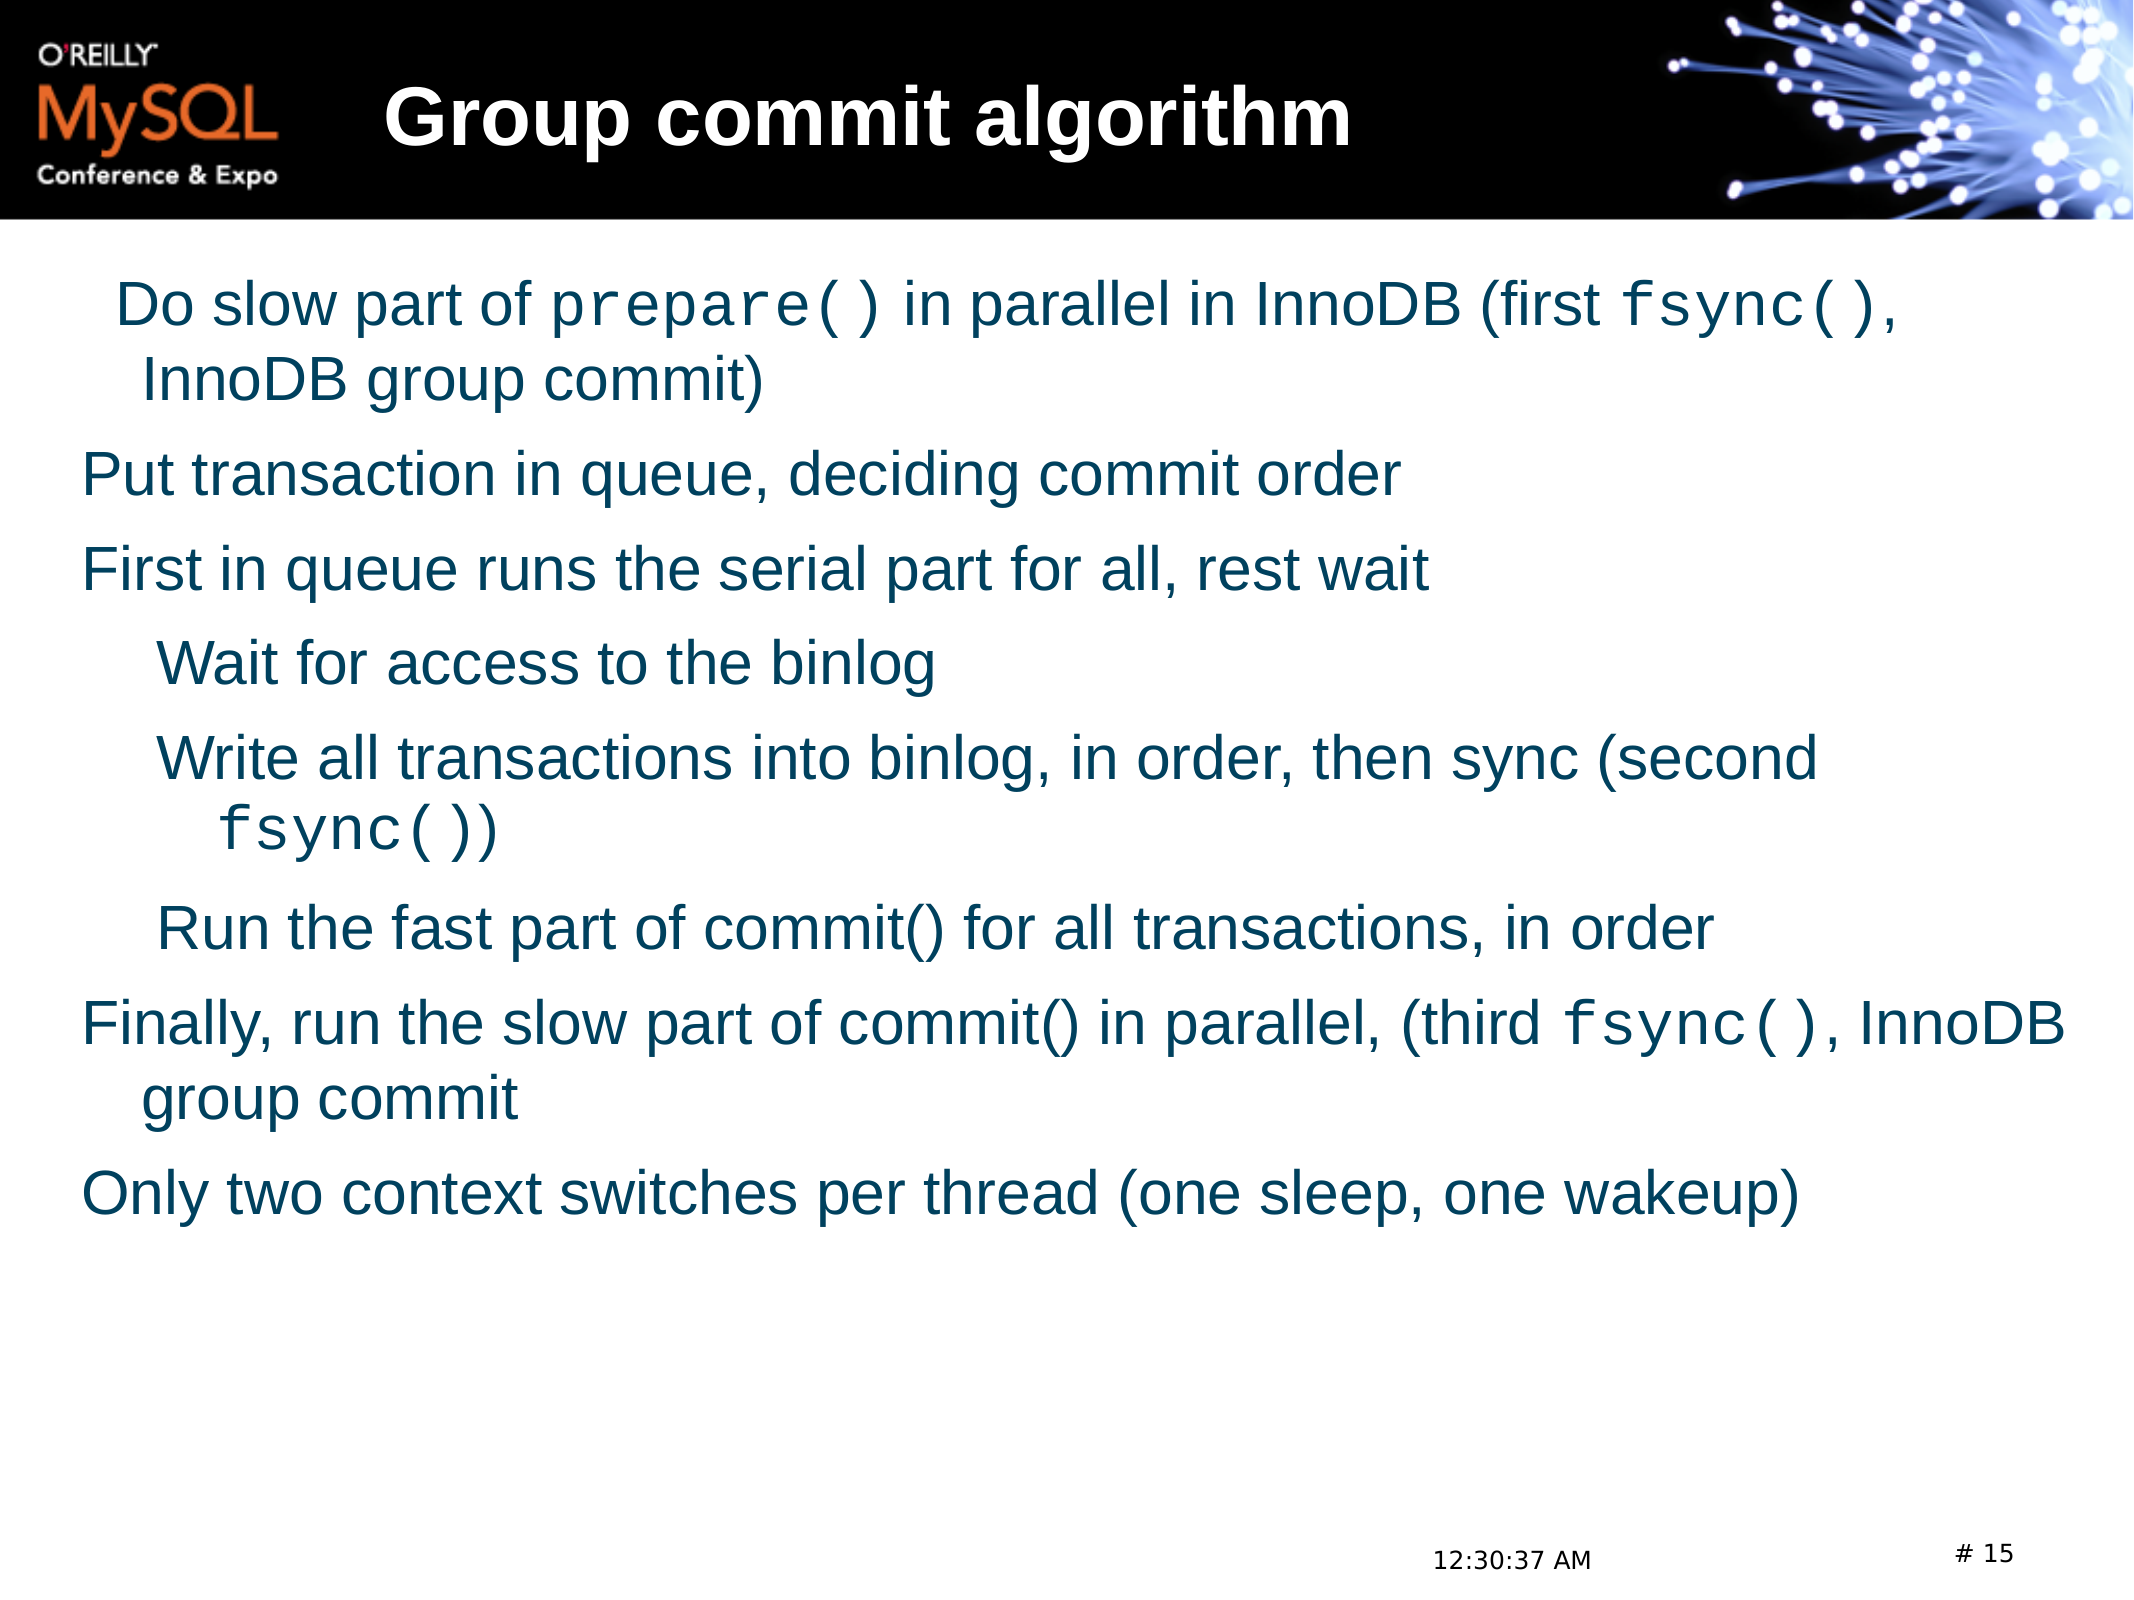

# Group commit algorithm
 Do slow part of prepare() in parallel in InnoDB (first fsync(), InnoDB group commit)
Put transaction in queue, deciding commit order
First in queue runs the serial part for all, rest wait
Wait for access to the binlog
Write all transactions into binlog, in order, then sync (second fsync())
Run the fast part of commit() for all transactions, in order
Finally, run the slow part of commit() in parallel, (third fsync(), InnoDB group commit
Only two context switches per thread (one sleep, one wakeup)